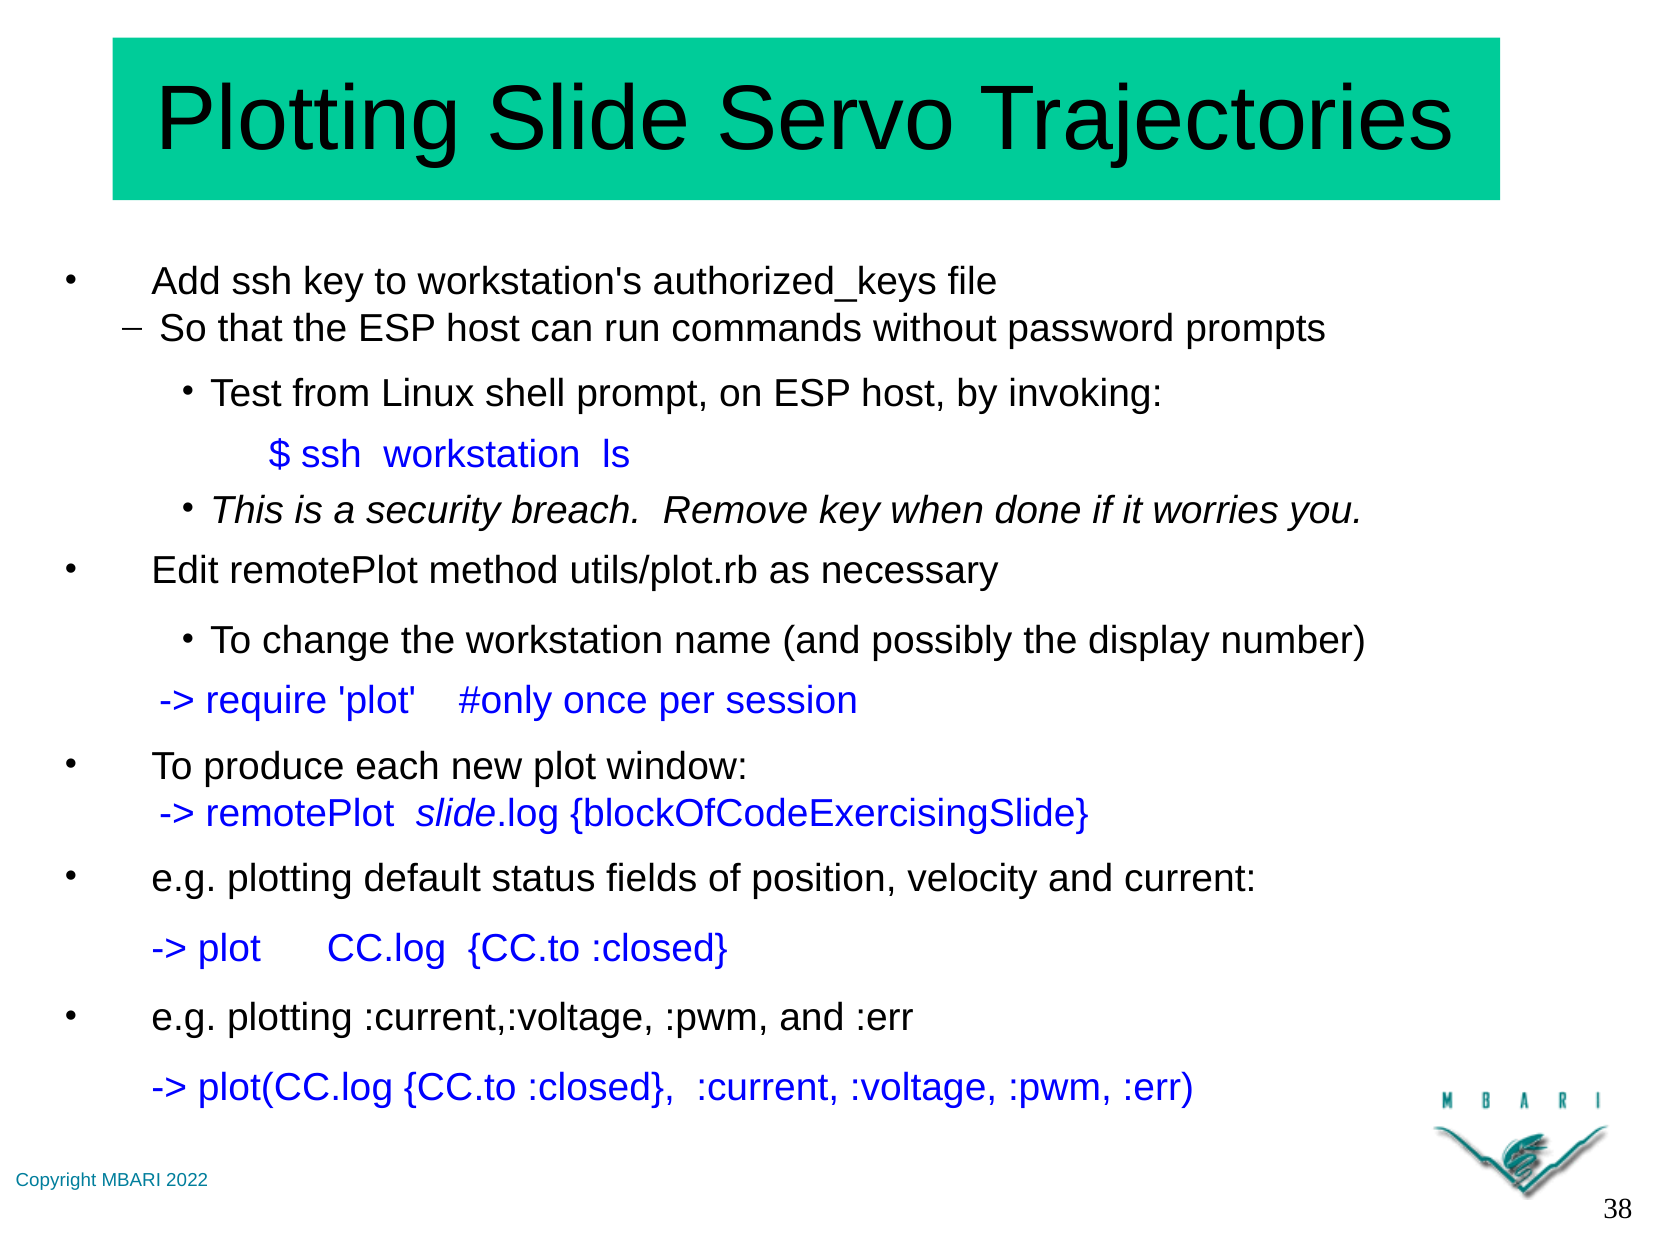

# Plotting Slide Servo Trajectories
Add ssh key to workstation's authorized_keys file
So that the ESP host can run commands without password prompts
Test from Linux shell prompt, on ESP host, by invoking:
$ ssh workstation ls
This is a security breach. Remove key when done if it worries you.
Edit remotePlot method utils/plot.rb as necessary
To change the workstation name (and possibly the display number)
-> require 'plot' #only once per session
To produce each new plot window:
-> remotePlot slide.log {blockOfCodeExercisingSlide}
e.g. plotting default status fields of position, velocity and current:
-> plot 			CC.log {CC.to :closed}
e.g. plotting :current,:voltage, :pwm, and :err
-> plot(CC.log {CC.to :closed}, :current, :voltage, :pwm, :err)